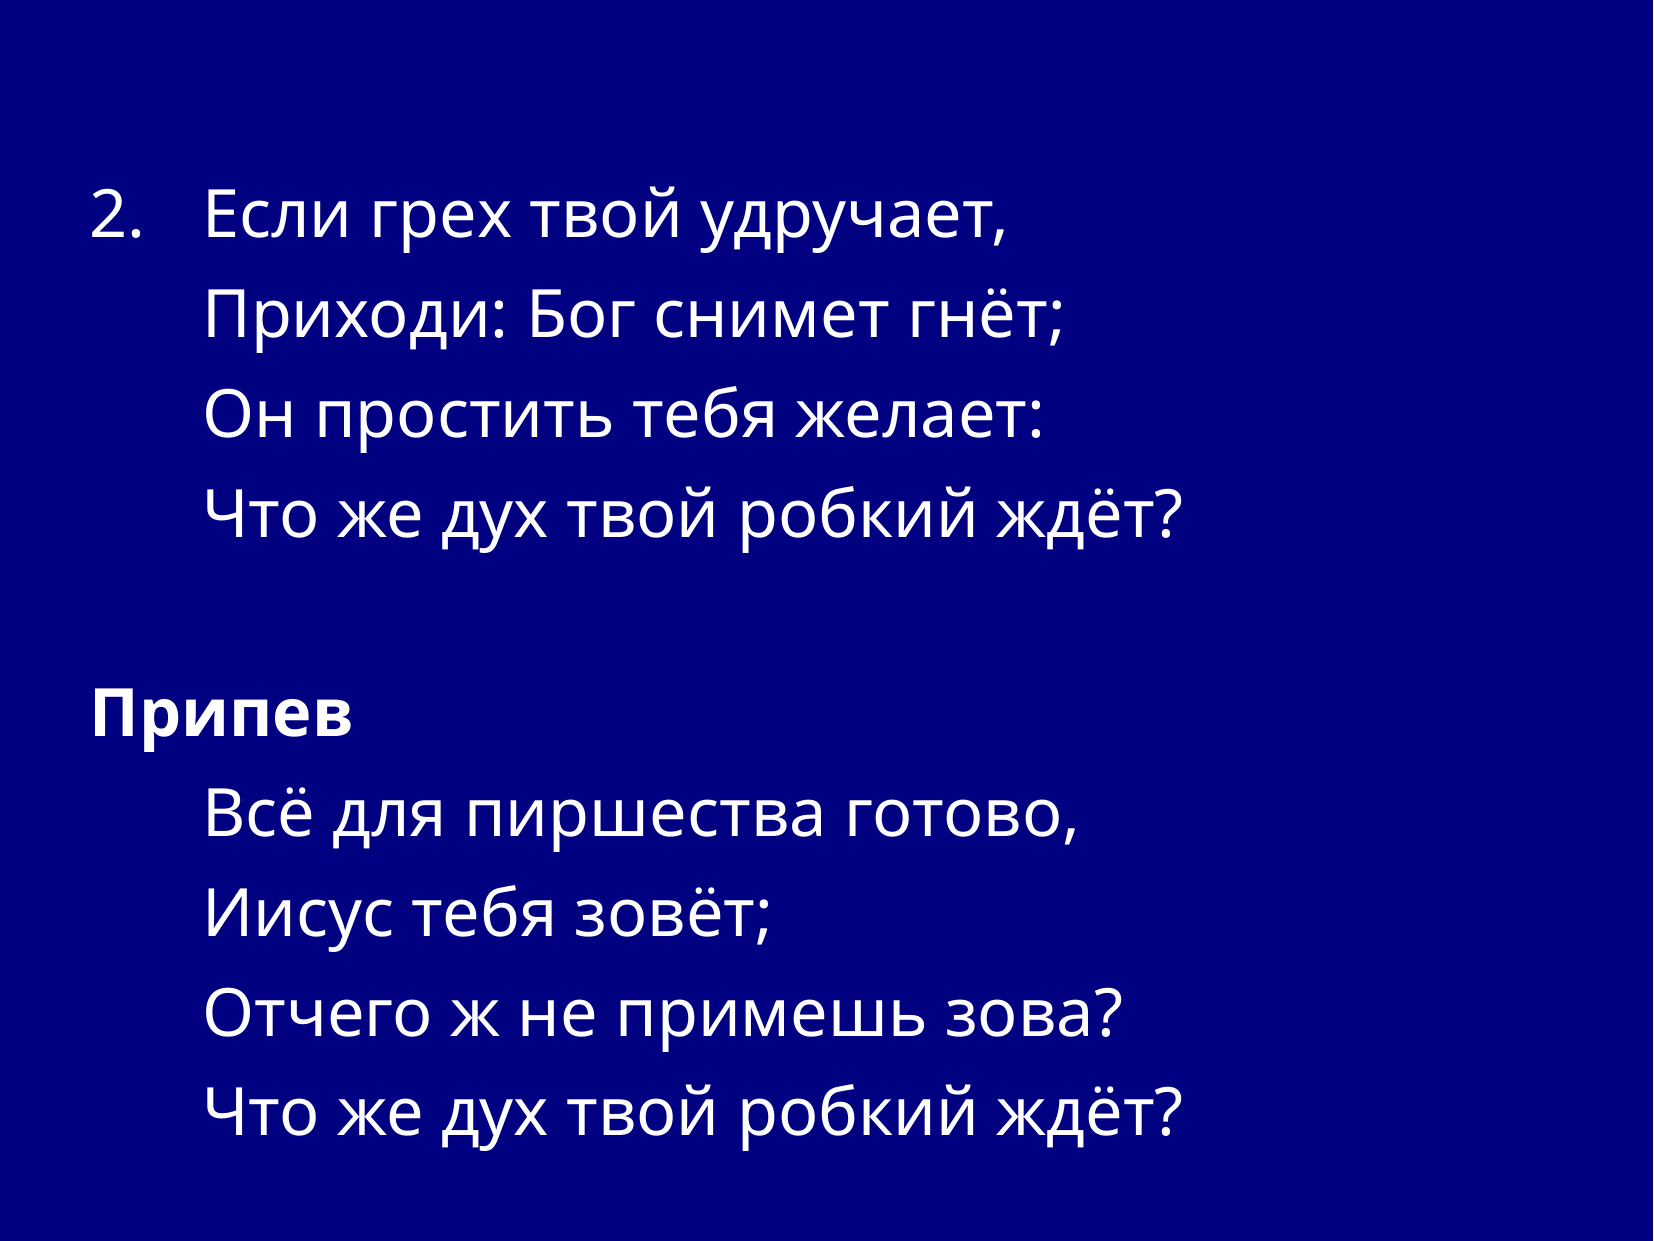

2.	Если грех твой удручает,
	Приходи: Бог снимет гнёт;
	Он простить тебя желает:
	Что же дух твой робкий ждёт?
Припев
	Всё для пиршества готово,
	Иисус тебя зовёт;
	Отчего ж не примешь зова?
	Что же дух твой робкий ждёт?